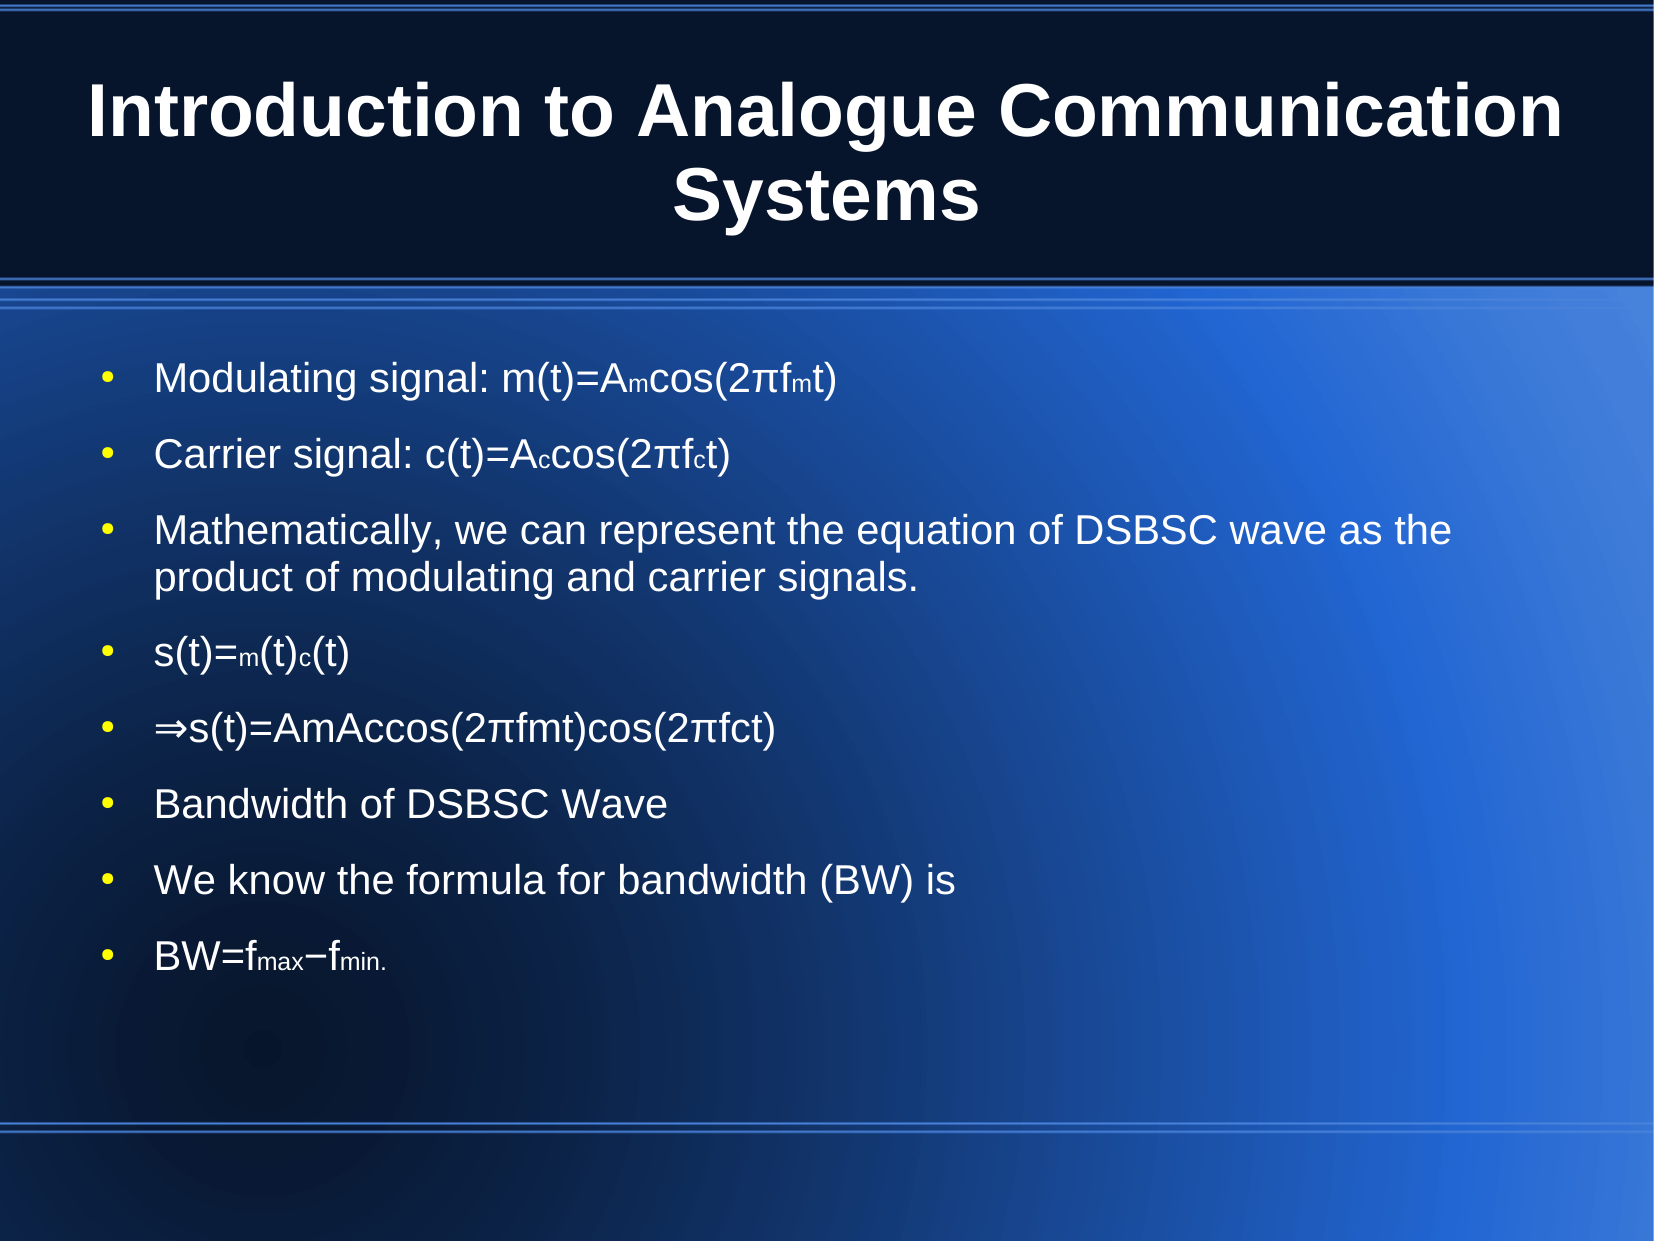

# Introduction to Analogue Communication Systems
Modulating signal: m(t)=Amcos(2πfmt)
Carrier signal: c(t)=Accos(2πfct)
Mathematically, we can represent the equation of DSBSC wave as the product of modulating and carrier signals.
s(t)=m(t)c(t)
⇒s(t)=AmAccos(2πfmt)cos(2πfct)
Bandwidth of DSBSC Wave
We know the formula for bandwidth (BW) is
BW=fmax−fmin.